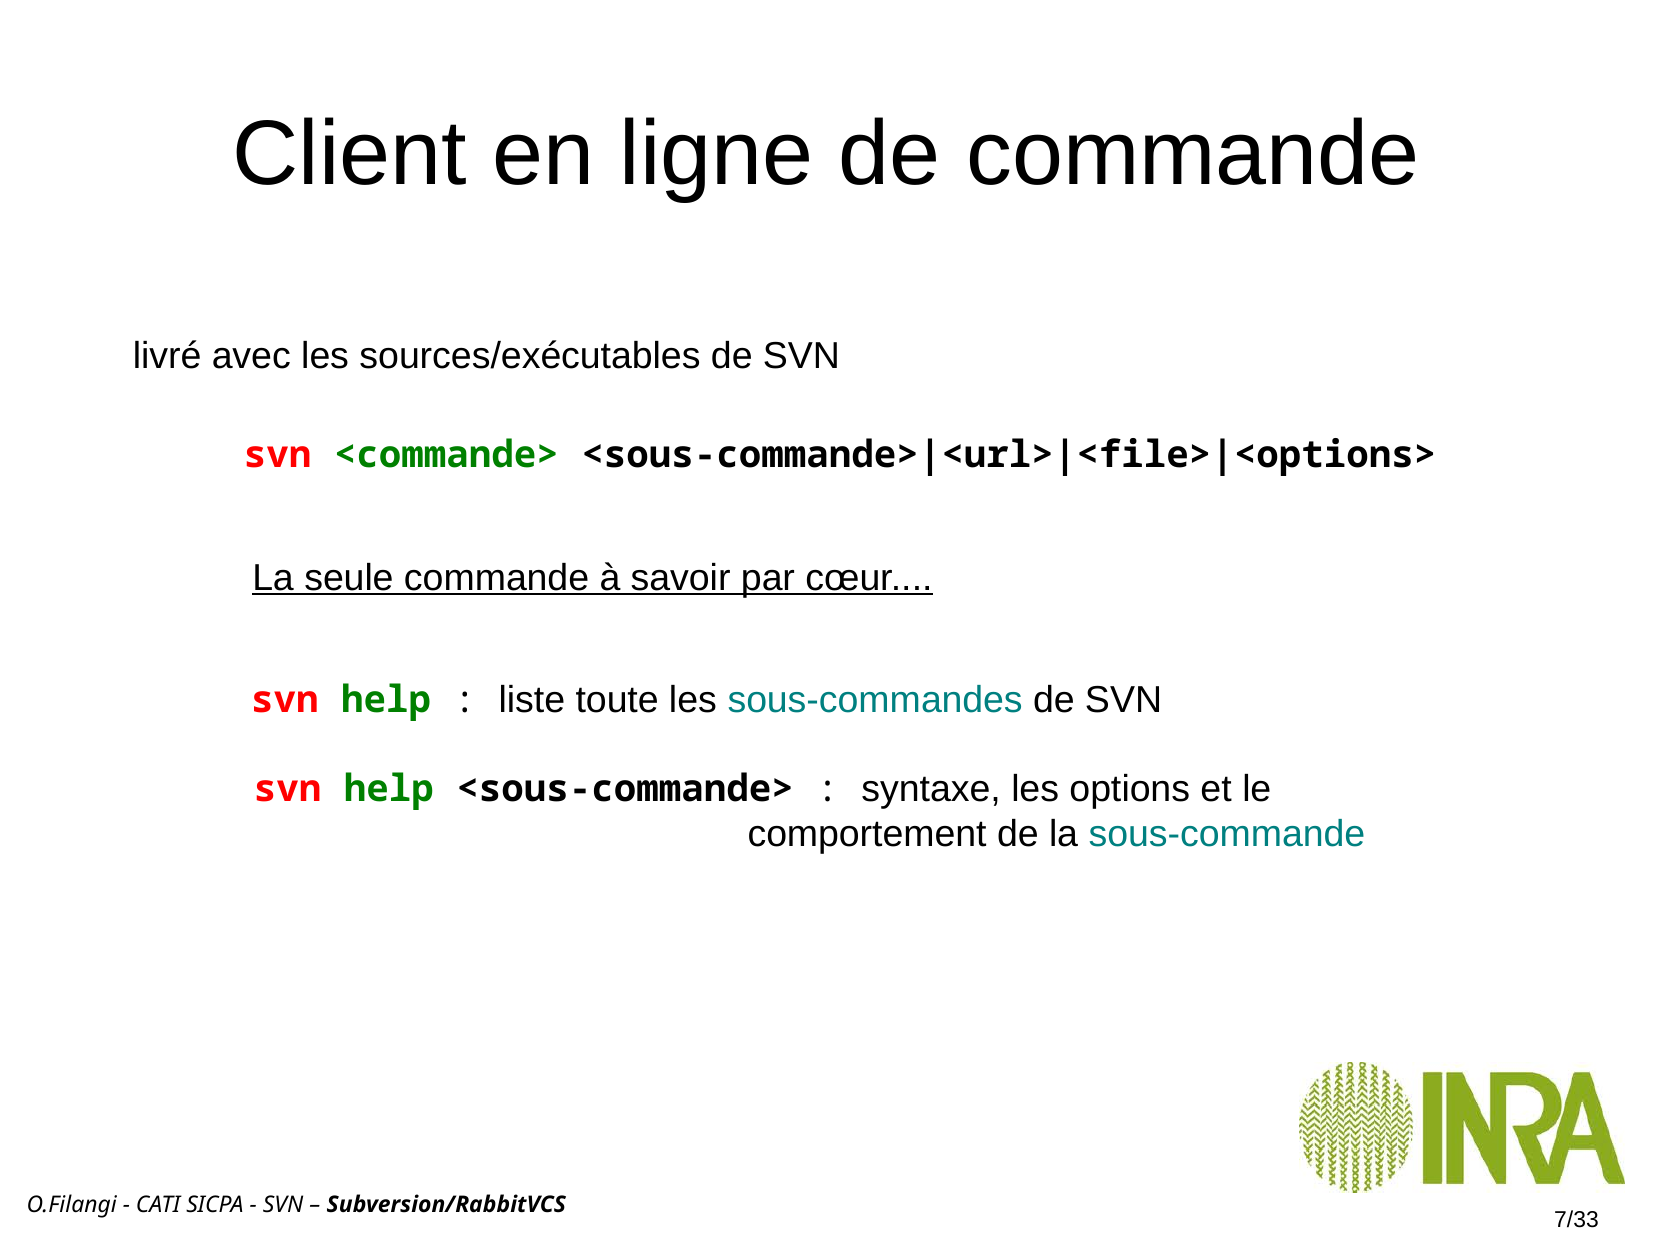

# Client en ligne de commande
livré avec les sources/exécutables de SVN
svn <commande> <sous-commande>|<url>|<file>|<options>
La seule commande à savoir par cœur....
svn help : liste toute les sous-commandes de SVN
svn help <sous-commande> : syntaxe, les options et le
 comportement de la sous-commande
 O.Filangi - CATI SICPA - SVN – Subversion/RabbitVCS